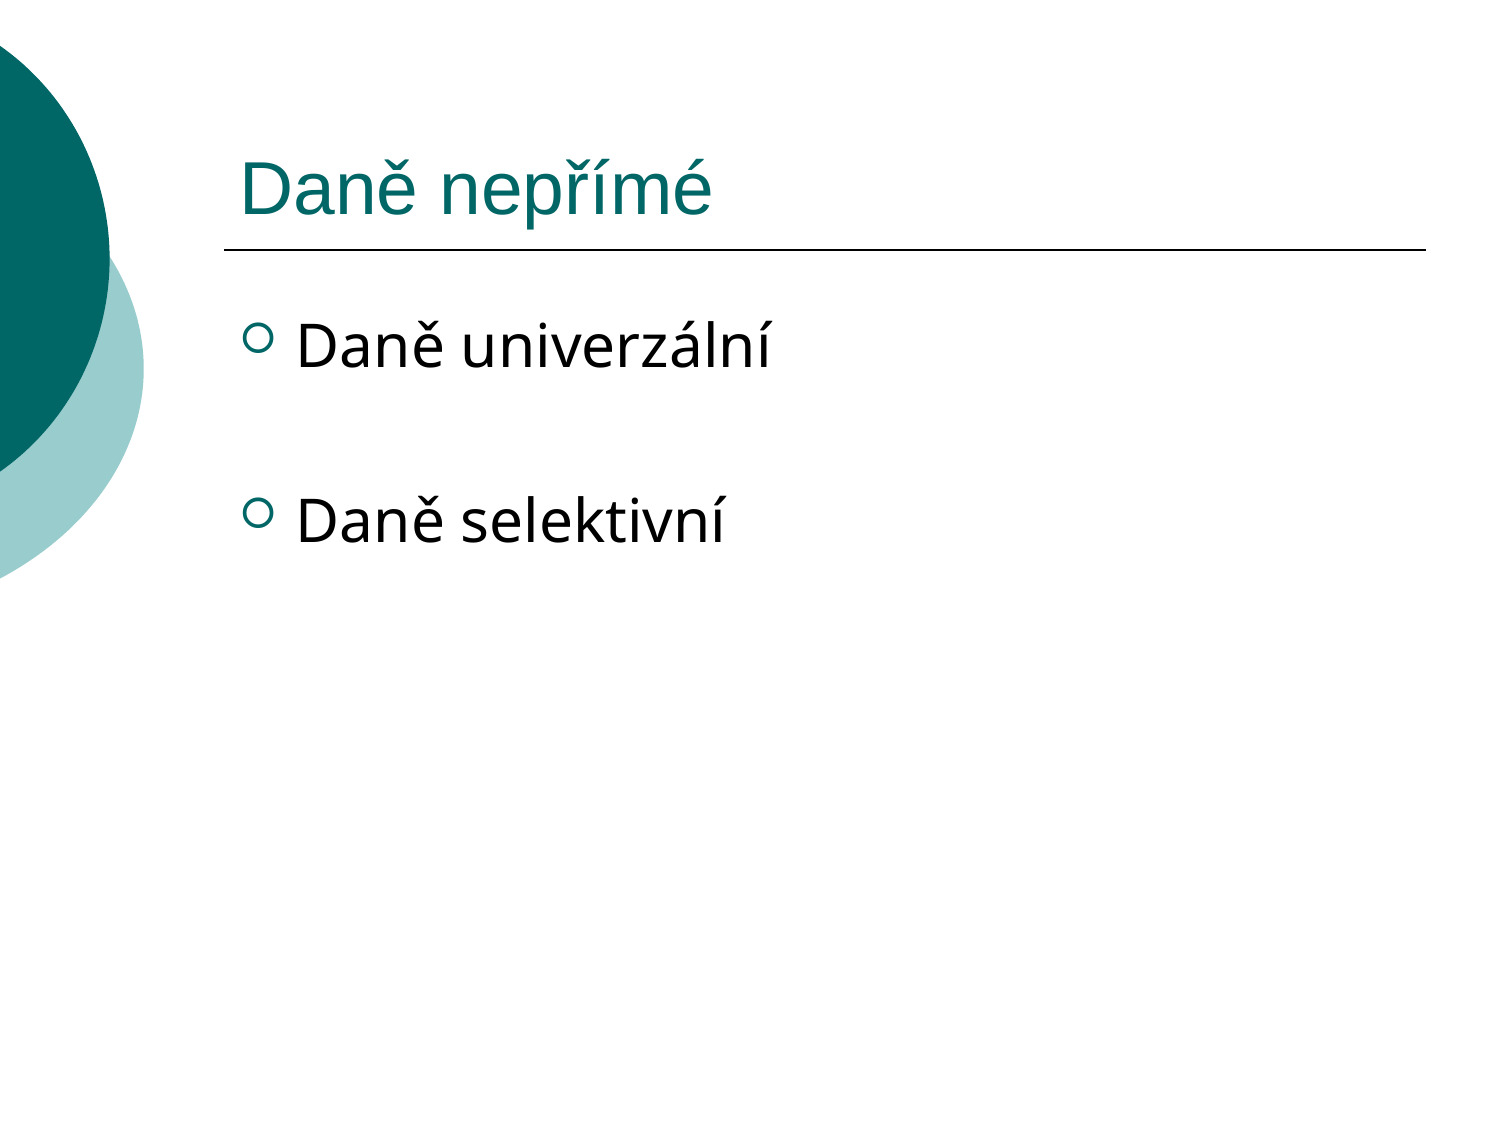

# Daně nepřímé
Daně univerzální
Daně selektivní